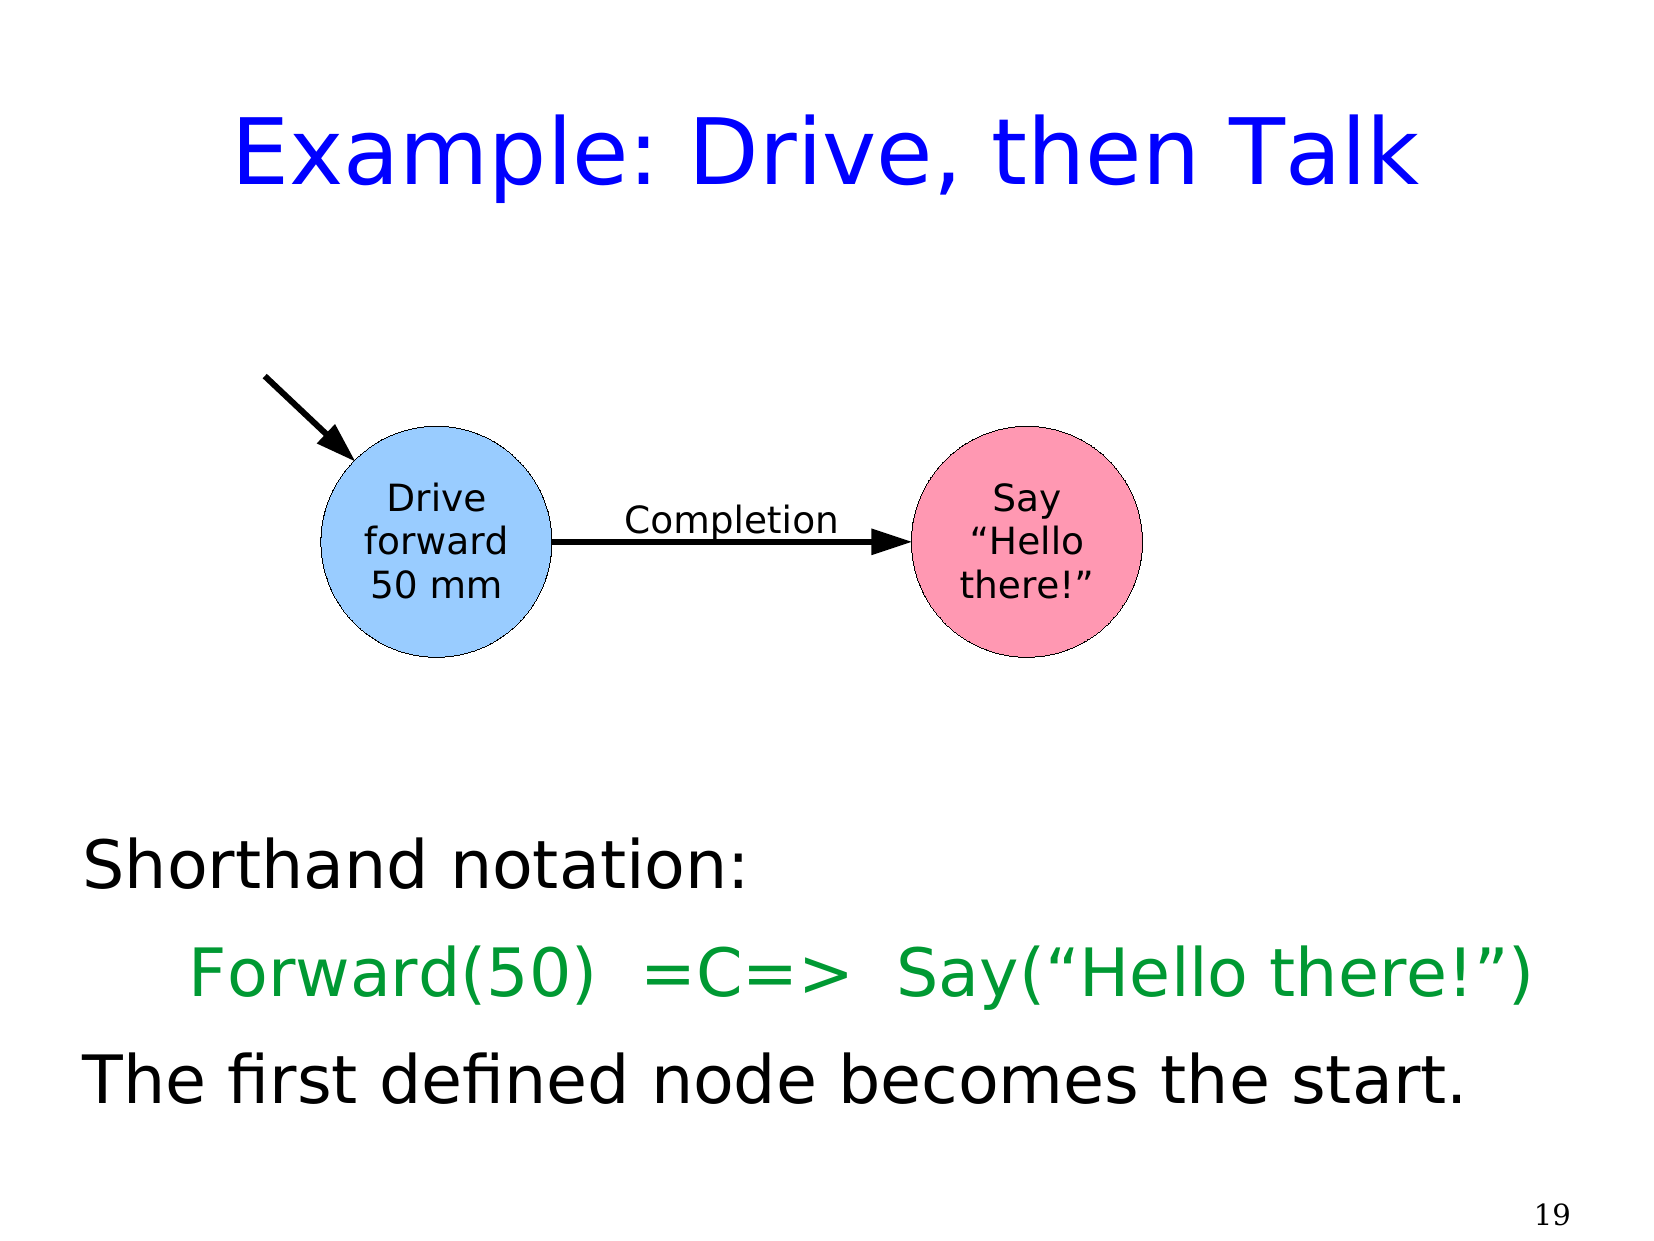

# Example: Drive, then Talk
Shorthand notation:
 Forward(50) =C=> Say(“Hello there!”)
The first defined node becomes the start.
Drive
forward
50 mm
Say
“Hello
there!”
19